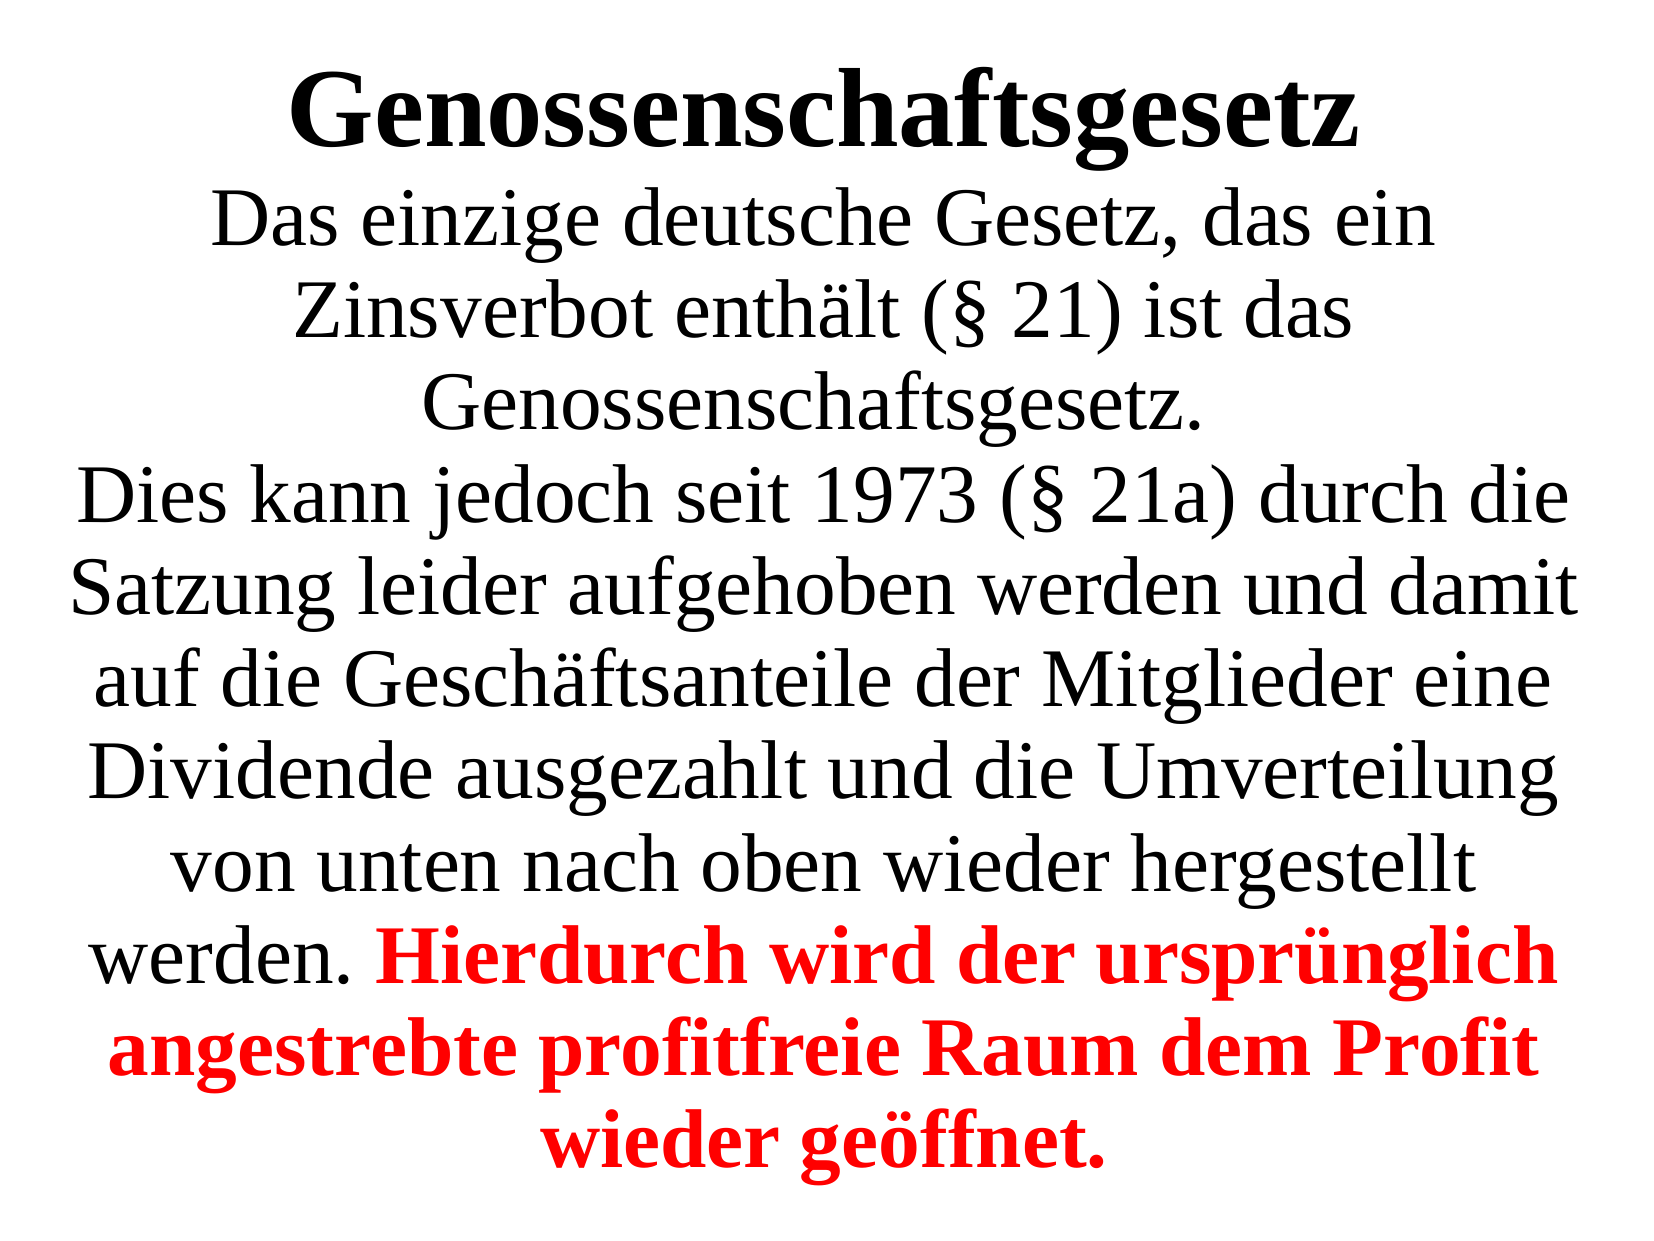

Genossenschaftsgesetz
Das einzige deutsche Gesetz, das ein Zinsverbot enthält (§ 21) ist das Genossenschaftsgesetz.
Dies kann jedoch seit 1973 (§ 21a) durch die Satzung leider aufgehoben werden und damit auf die Geschäftsanteile der Mitglieder eine Dividende ausgezahlt und die Umverteilung von unten nach oben wieder hergestellt werden. Hierdurch wird der ursprünglich angestrebte profitfreie Raum dem Profit wieder geöffnet.